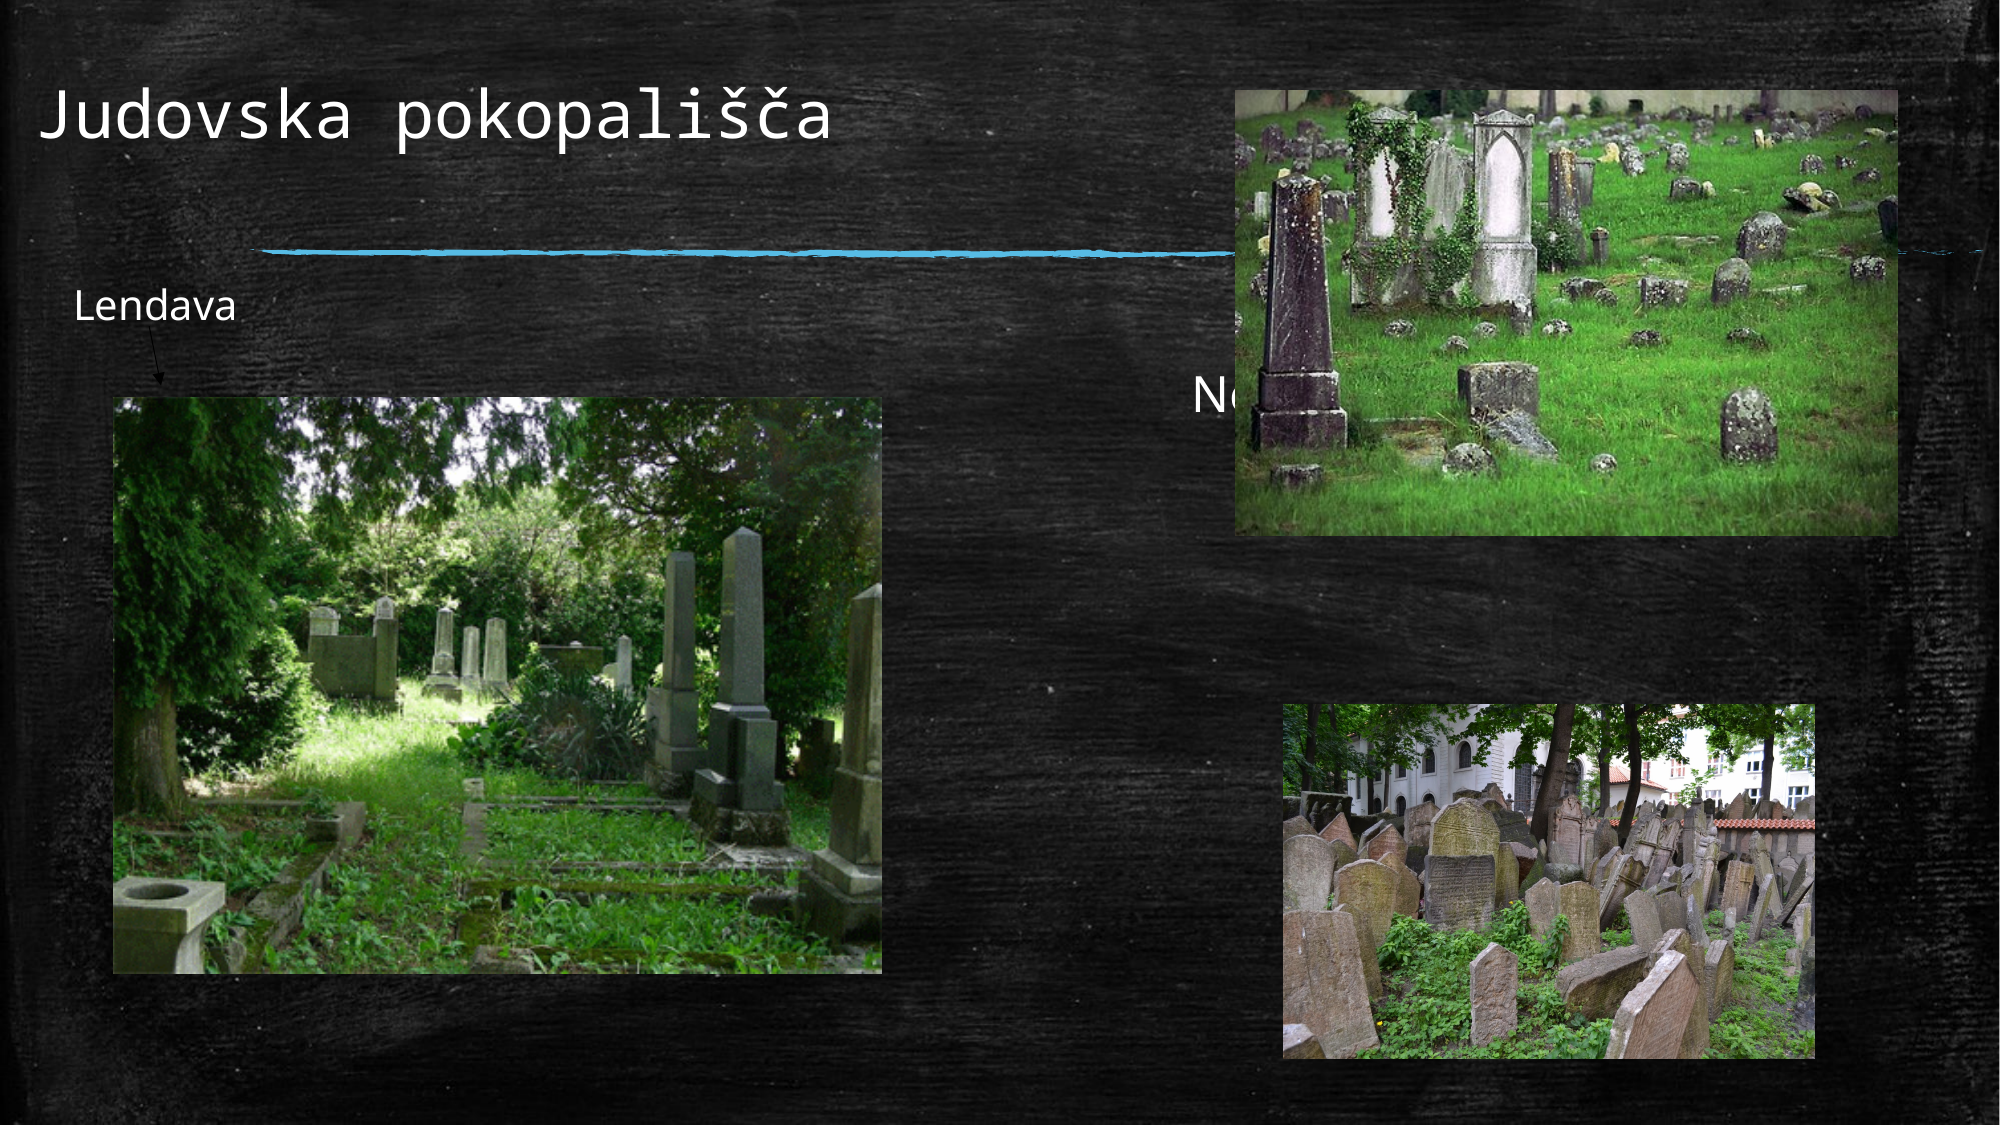

# Judovska pokopališča
 Lendava
 Novo mesto-
 Nova Gorica-